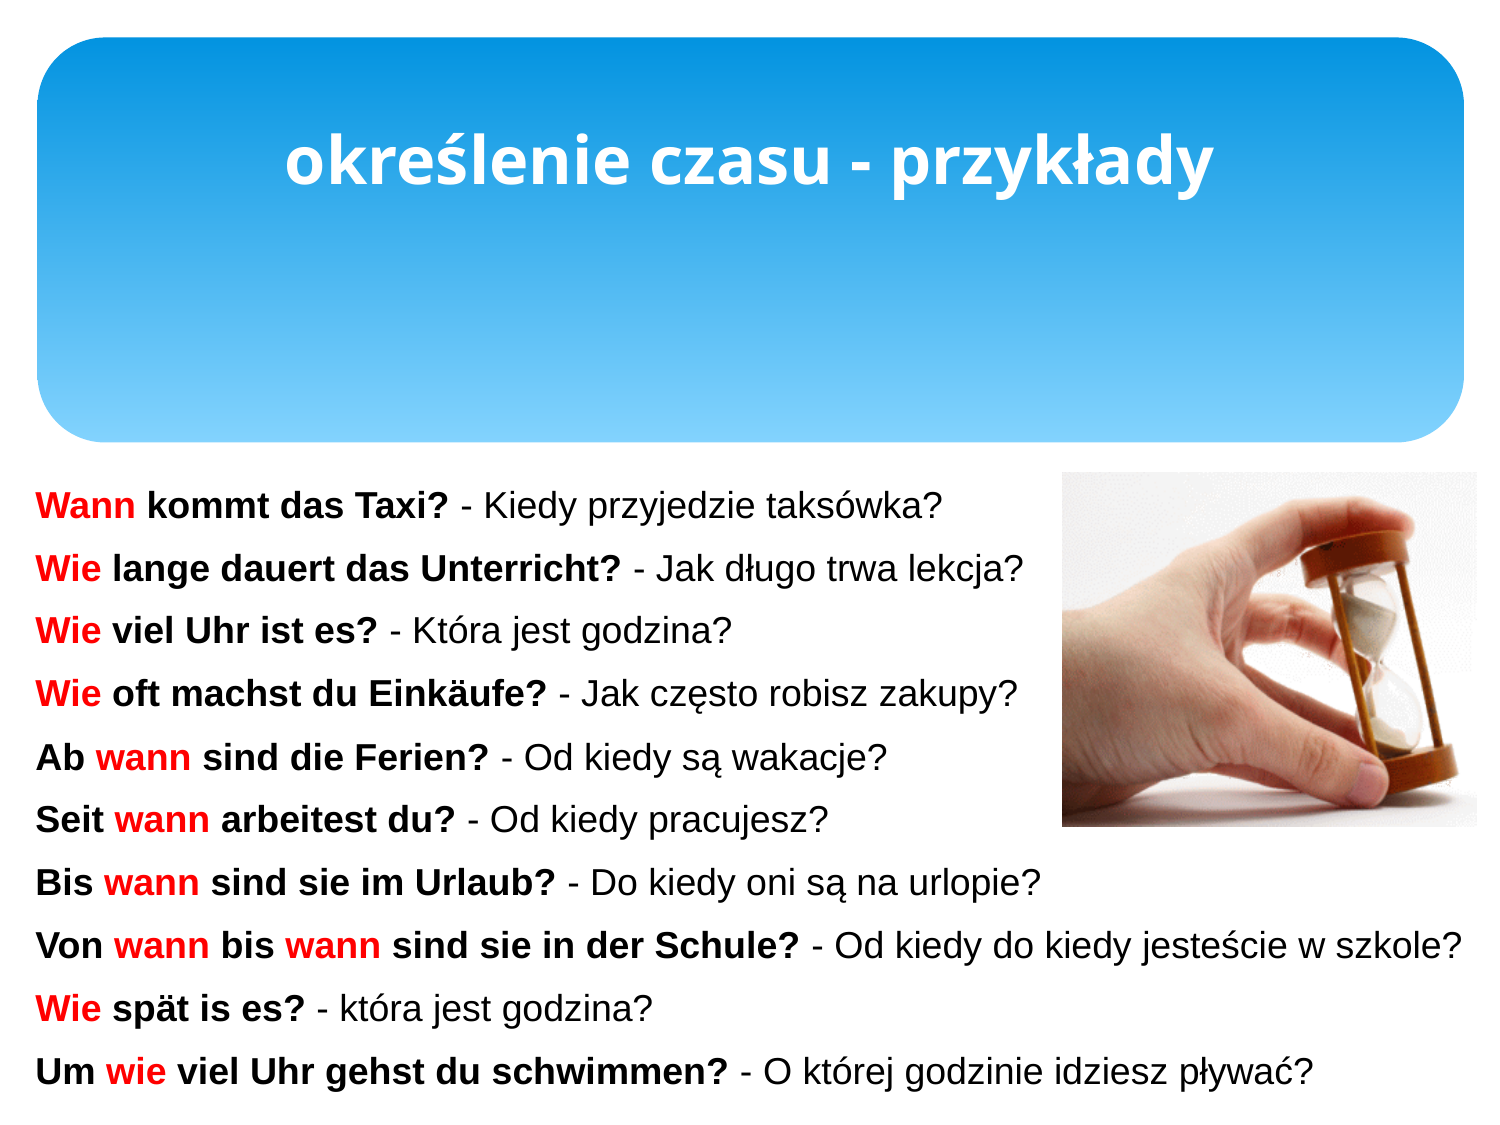

# określenie czasu - przykłady
Wann kommt das Taxi? - Kiedy przyjedzie taksówka?
Wie lange dauert das Unterricht? - Jak długo trwa lekcja?
Wie viel Uhr ist es? - Która jest godzina?
Wie oft machst du Einkäufe? - Jak często robisz zakupy?
Ab wann sind die Ferien? - Od kiedy są wakacje?
Seit wann arbeitest du? - Od kiedy pracujesz?
Bis wann sind sie im Urlaub? - Do kiedy oni są na urlopie?
Von wann bis wann sind sie in der Schule? - Od kiedy do kiedy jesteście w szkole?
Wie spät is es? - która jest godzina?
Um wie viel Uhr gehst du schwimmen? - O której godzinie idziesz pływać?